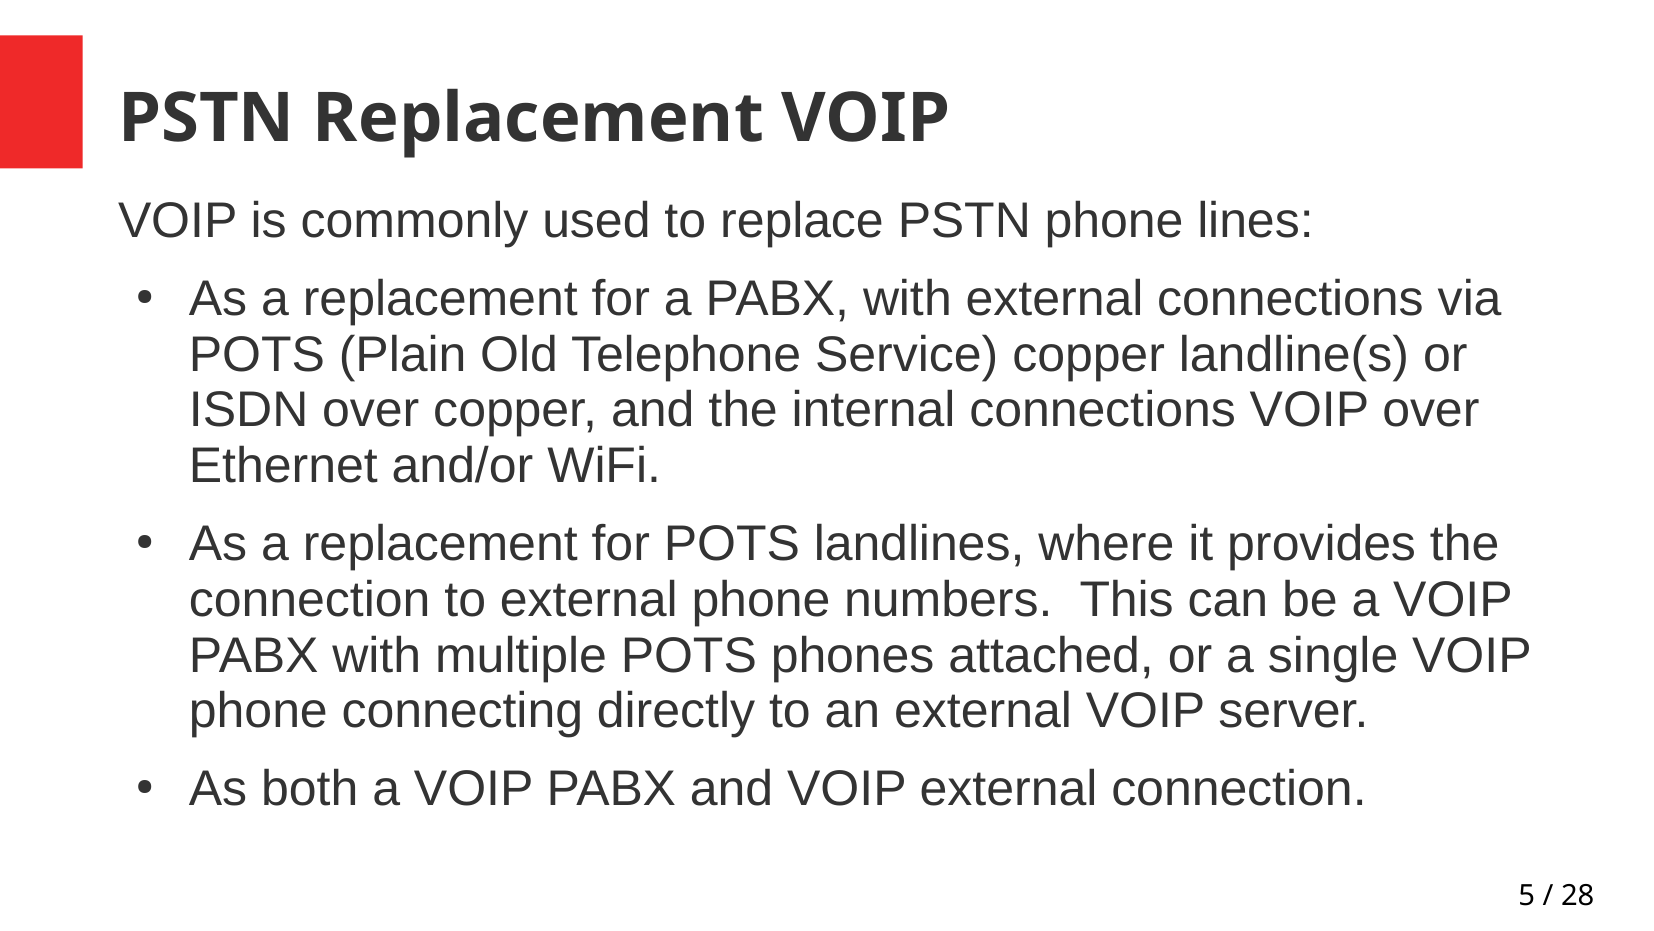

# PSTN Replacement VOIP
VOIP is commonly used to replace PSTN phone lines:
As a replacement for a PABX, with external connections via POTS (Plain Old Telephone Service) copper landline(s) or ISDN over copper, and the internal connections VOIP over Ethernet and/or WiFi.
As a replacement for POTS landlines, where it provides the connection to external phone numbers. This can be a VOIP PABX with multiple POTS phones attached, or a single VOIP phone connecting directly to an external VOIP server.
As both a VOIP PABX and VOIP external connection.
5